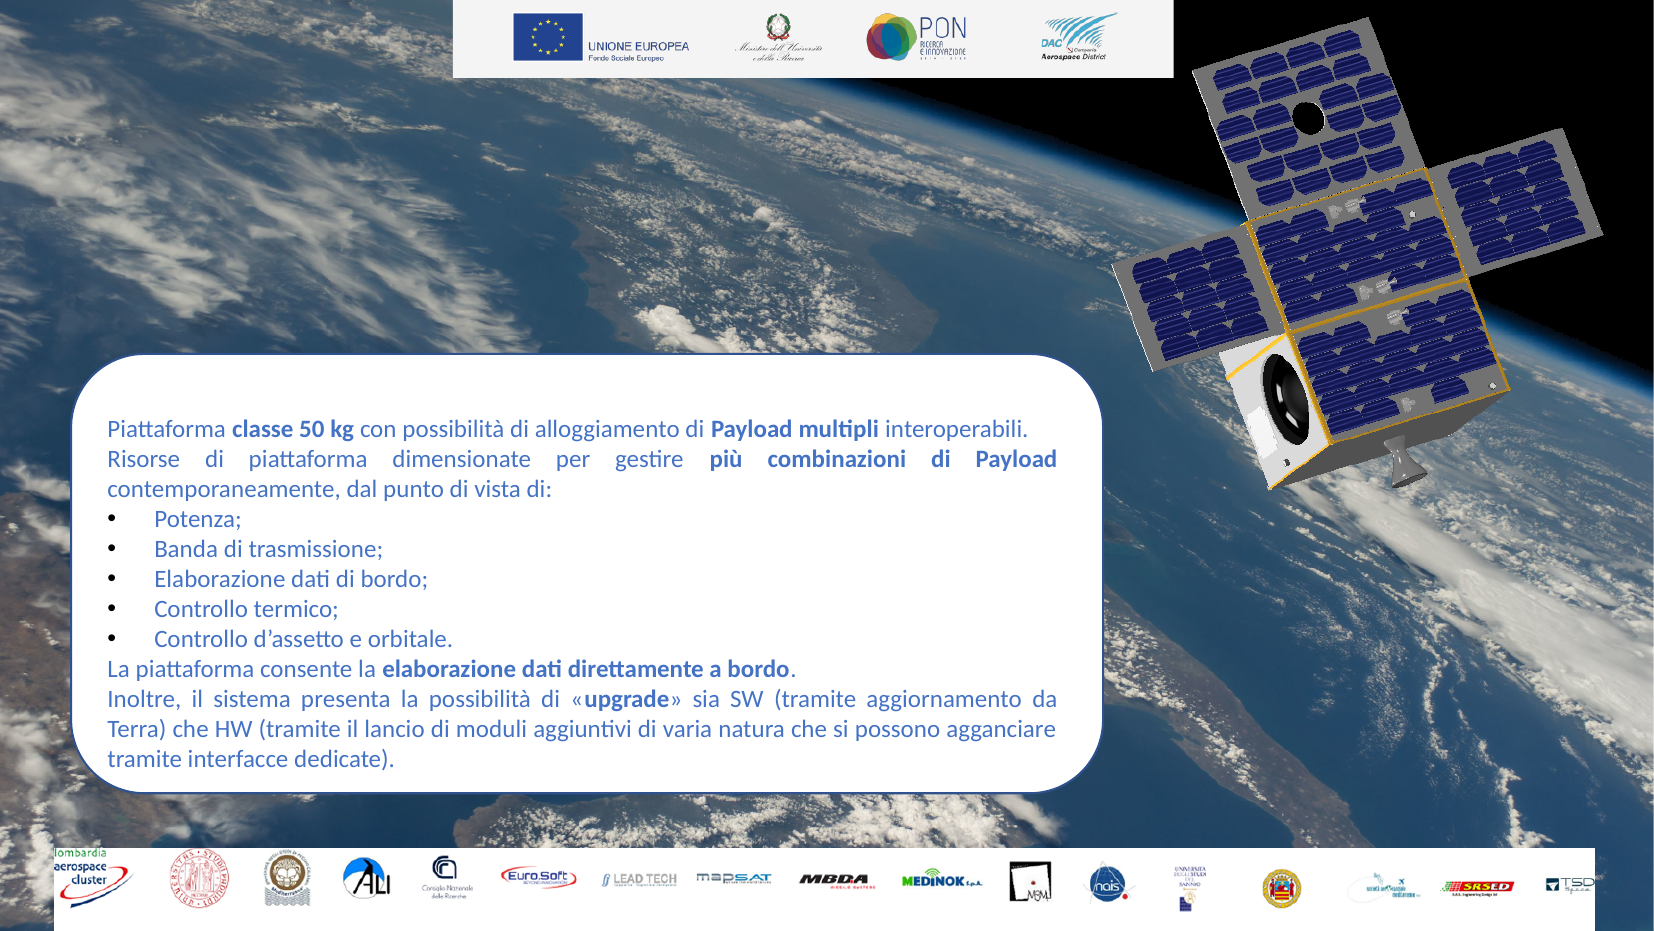

Piattaforma classe 50 kg con possibilità di alloggiamento di Payload multipli interoperabili.
Risorse di piattaforma dimensionate per gestire più combinazioni di Payload contemporaneamente, dal punto di vista di:
Potenza;
Banda di trasmissione;
Elaborazione dati di bordo;
Controllo termico;
Controllo d’assetto e orbitale.
La piattaforma consente la elaborazione dati direttamente a bordo.
Inoltre, il sistema presenta la possibilità di «upgrade» sia SW (tramite aggiornamento da Terra) che HW (tramite il lancio di moduli aggiuntivi di varia natura che si possono agganciare tramite interfacce dedicate).